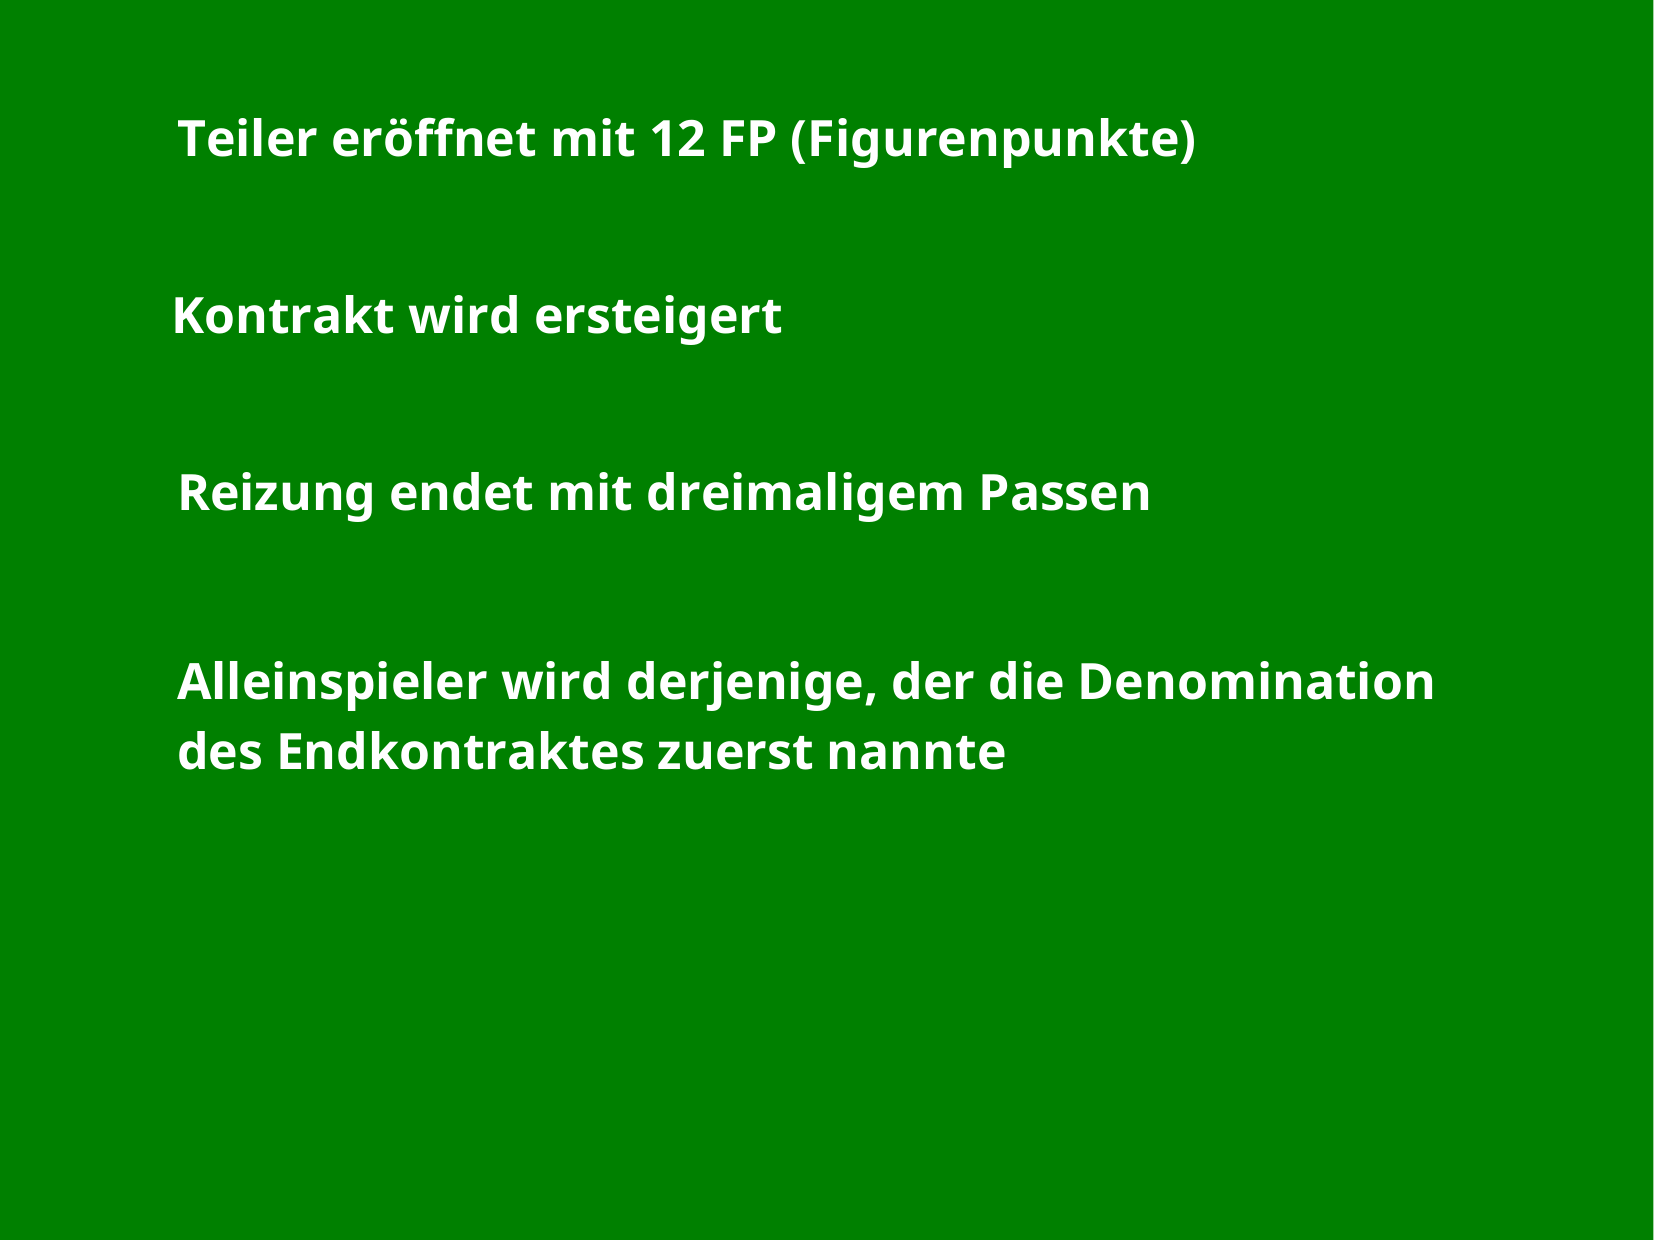

Teiler eröffnet mit 12 FP (Figurenpunkte)
Kontrakt wird ersteigert
Reizung endet mit dreimaligem Passen
Alleinspieler wird derjenige, der die Denomination
des Endkontraktes zuerst nannte